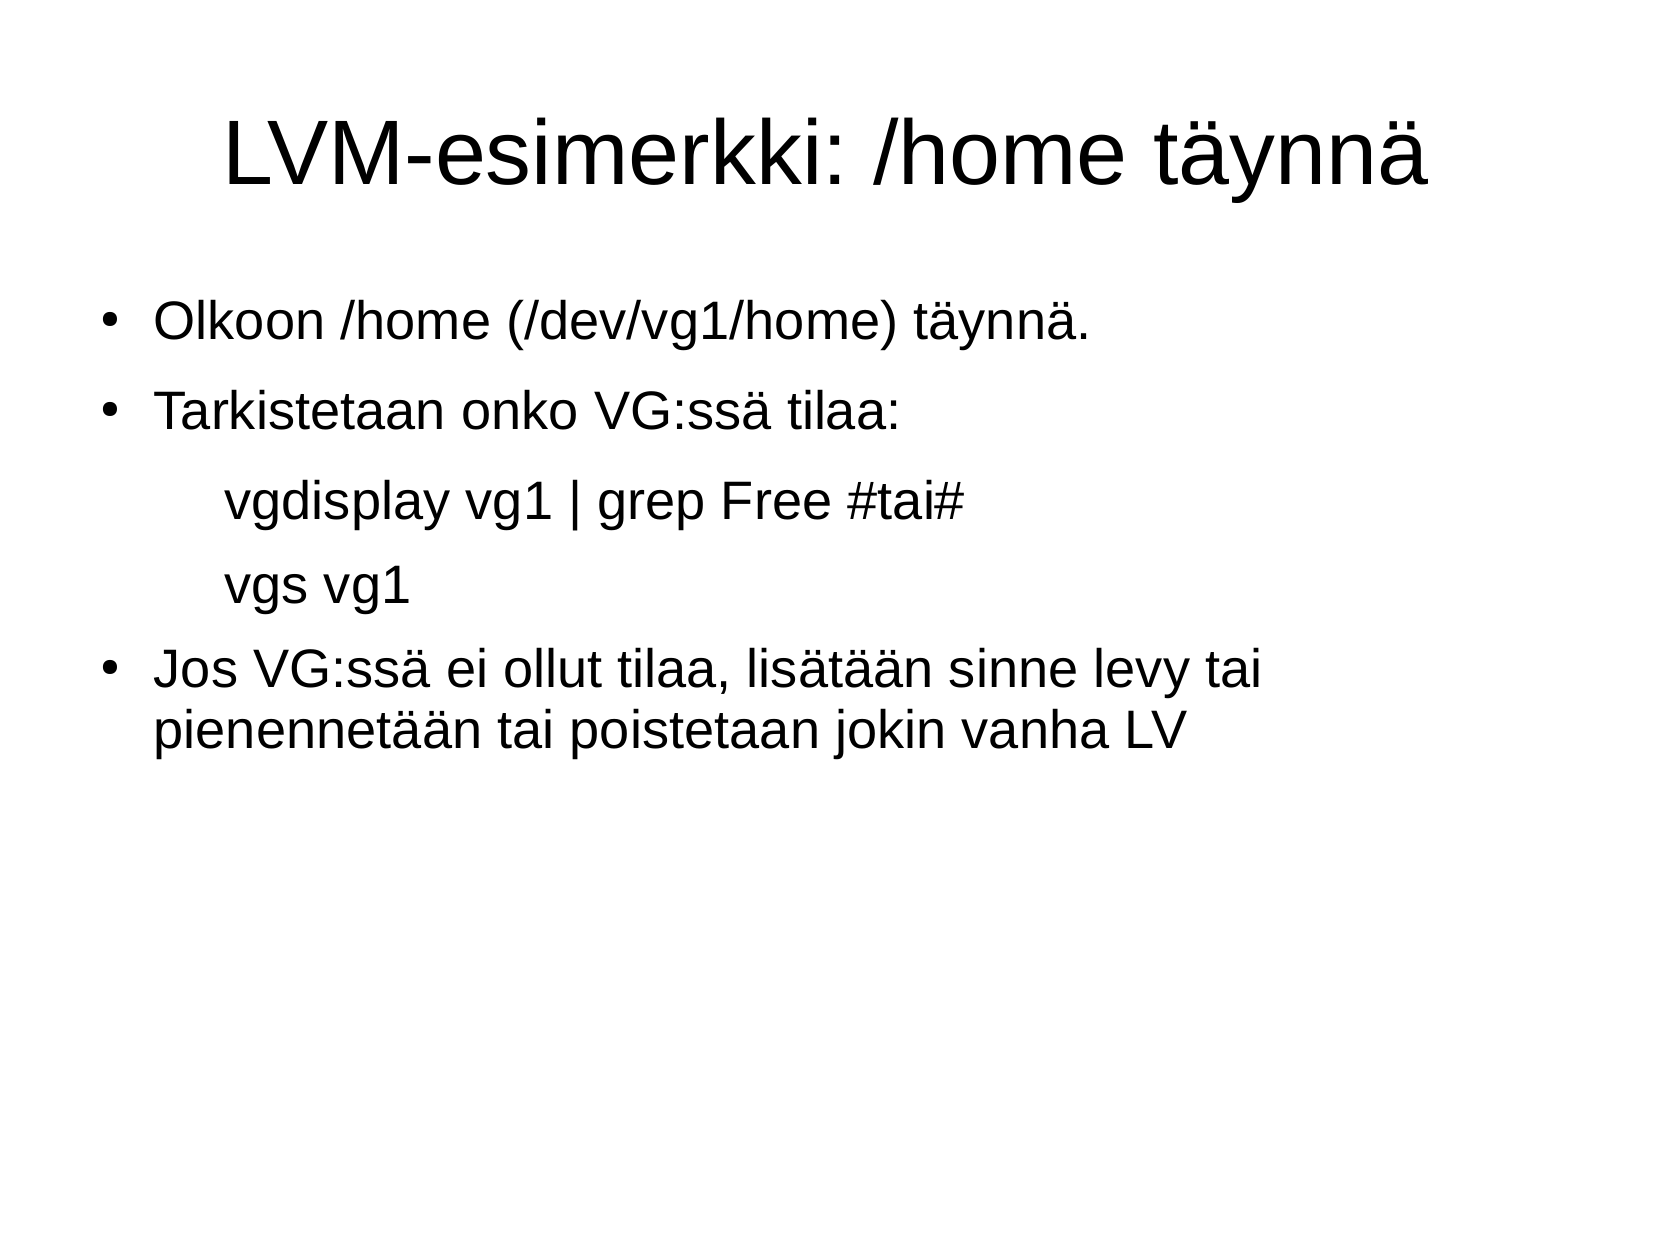

# LVM-esimerkki: /home täynnä
Olkoon /home (/dev/vg1/home) täynnä.
Tarkistetaan onko VG:ssä tilaa:
vgdisplay vg1 | grep Free #tai#
vgs vg1
Jos VG:ssä ei ollut tilaa, lisätään sinne levy tai pienennetään tai poistetaan jokin vanha LV